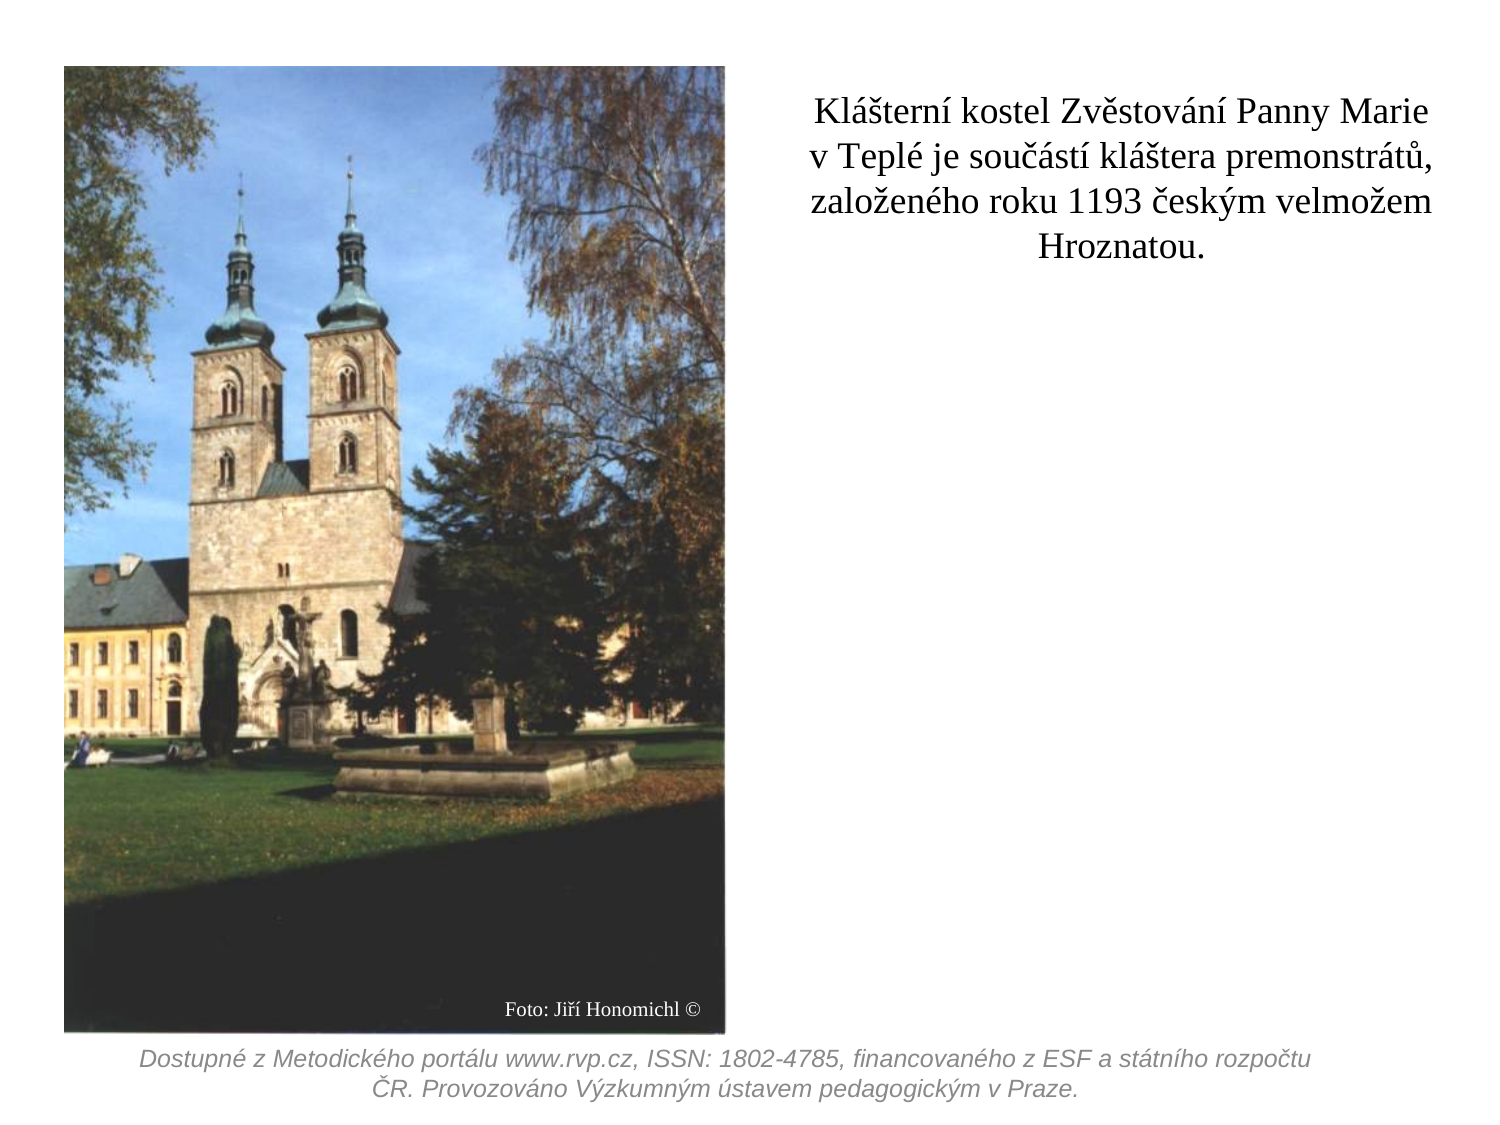

Klášterní kostel Zvěstování Panny Marie v Teplé je součástí kláštera premonstrátů, založeného roku 1193 českým velmožem Hroznatou.
Foto: Jiří Honomichl ©
Dostupné z Metodického portálu www.rvp.cz, ISSN: 1802-4785, financovaného z ESF a státního rozpočtu ČR. Provozováno Výzkumným ústavem pedagogickým v Praze.